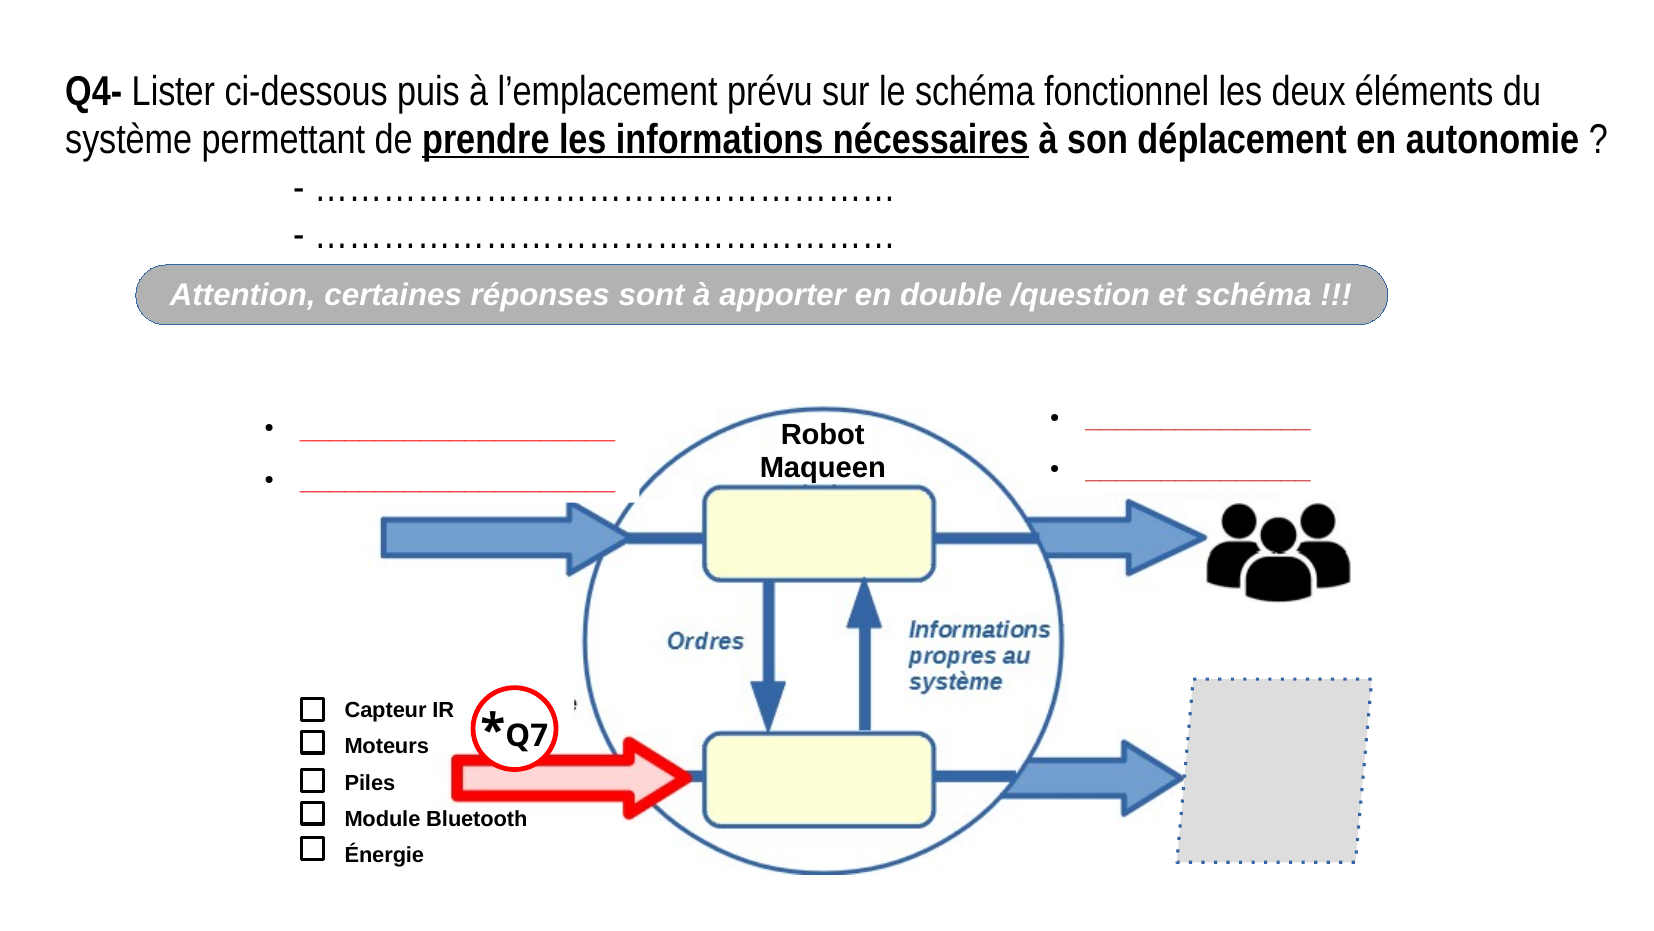

Q4- Lister ci-dessous puis à l’emplacement prévu sur le schéma fonctionnel les deux éléments du système permettant de prendre les informations nécessaires à son déplacement en autonomie ?
 - ……………………………………………
 - ……………………………………………
Attention, certaines réponses sont à apporter en double /question et schéma !!!
_____________________
_____________________
_______________
_______________
Robot
Maqueen
Capteur IR
Moteurs
Piles
Module Bluetooth
Énergie
*Q7